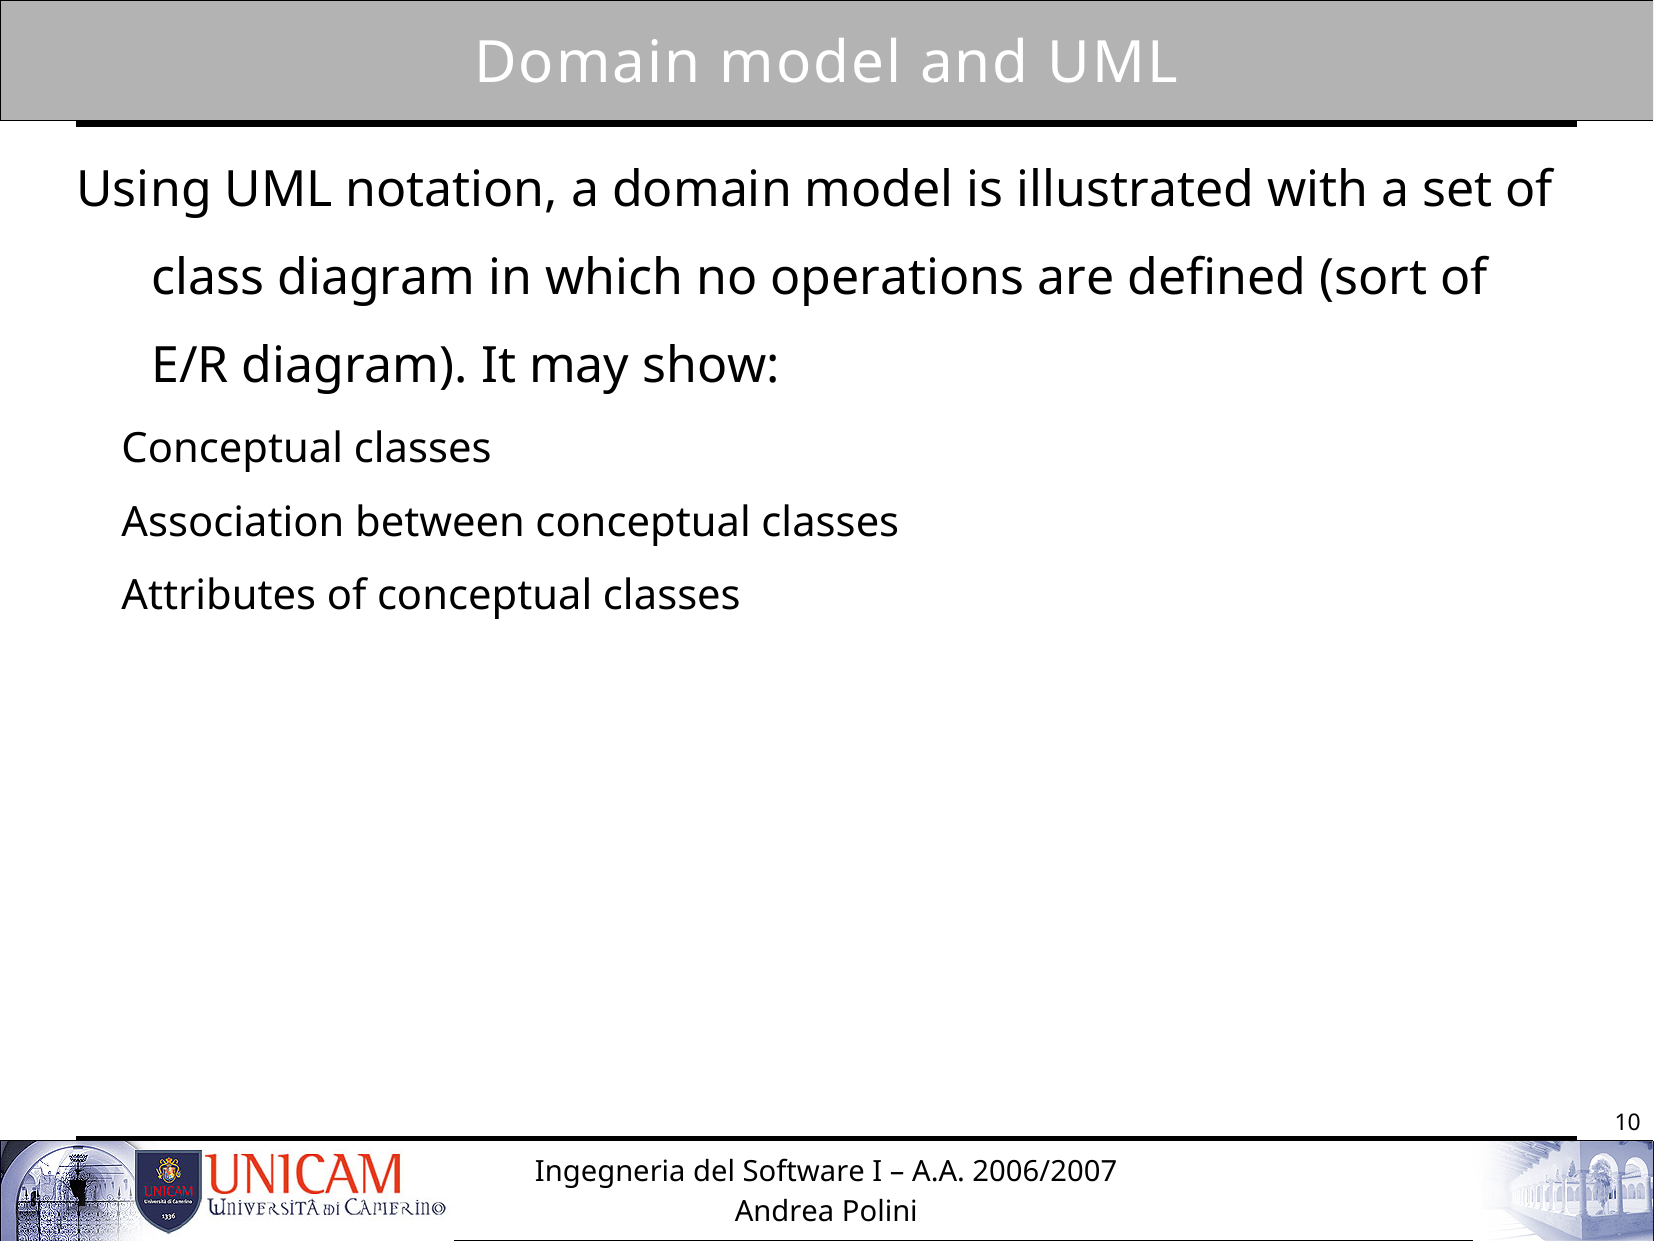

# Domain model and UML
Using UML notation, a domain model is illustrated with a set of class diagram in which no operations are defined (sort of E/R diagram). It may show:
Conceptual classes
Association between conceptual classes
Attributes of conceptual classes
10